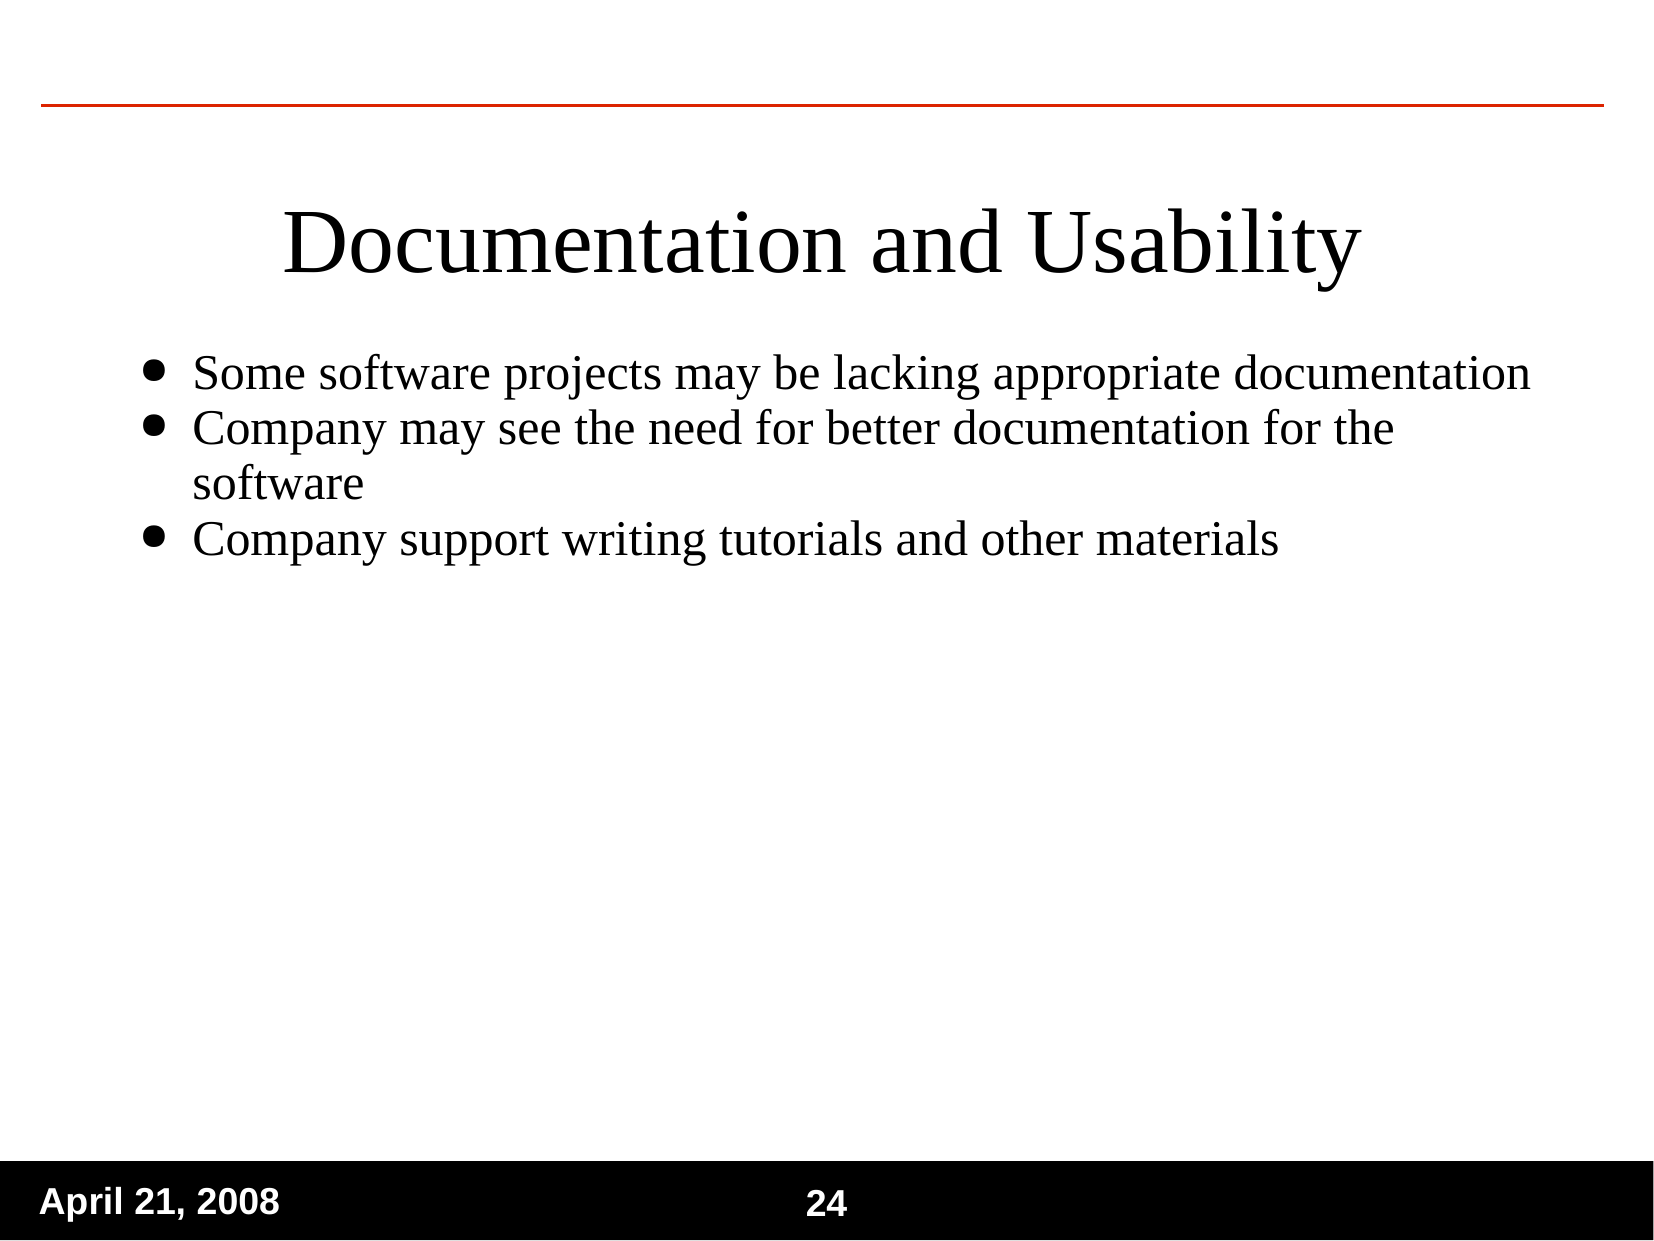

# Documentation and Usability
Some software projects may be lacking appropriate documentation
Company may see the need for better documentation for the software
Company support writing tutorials and other materials